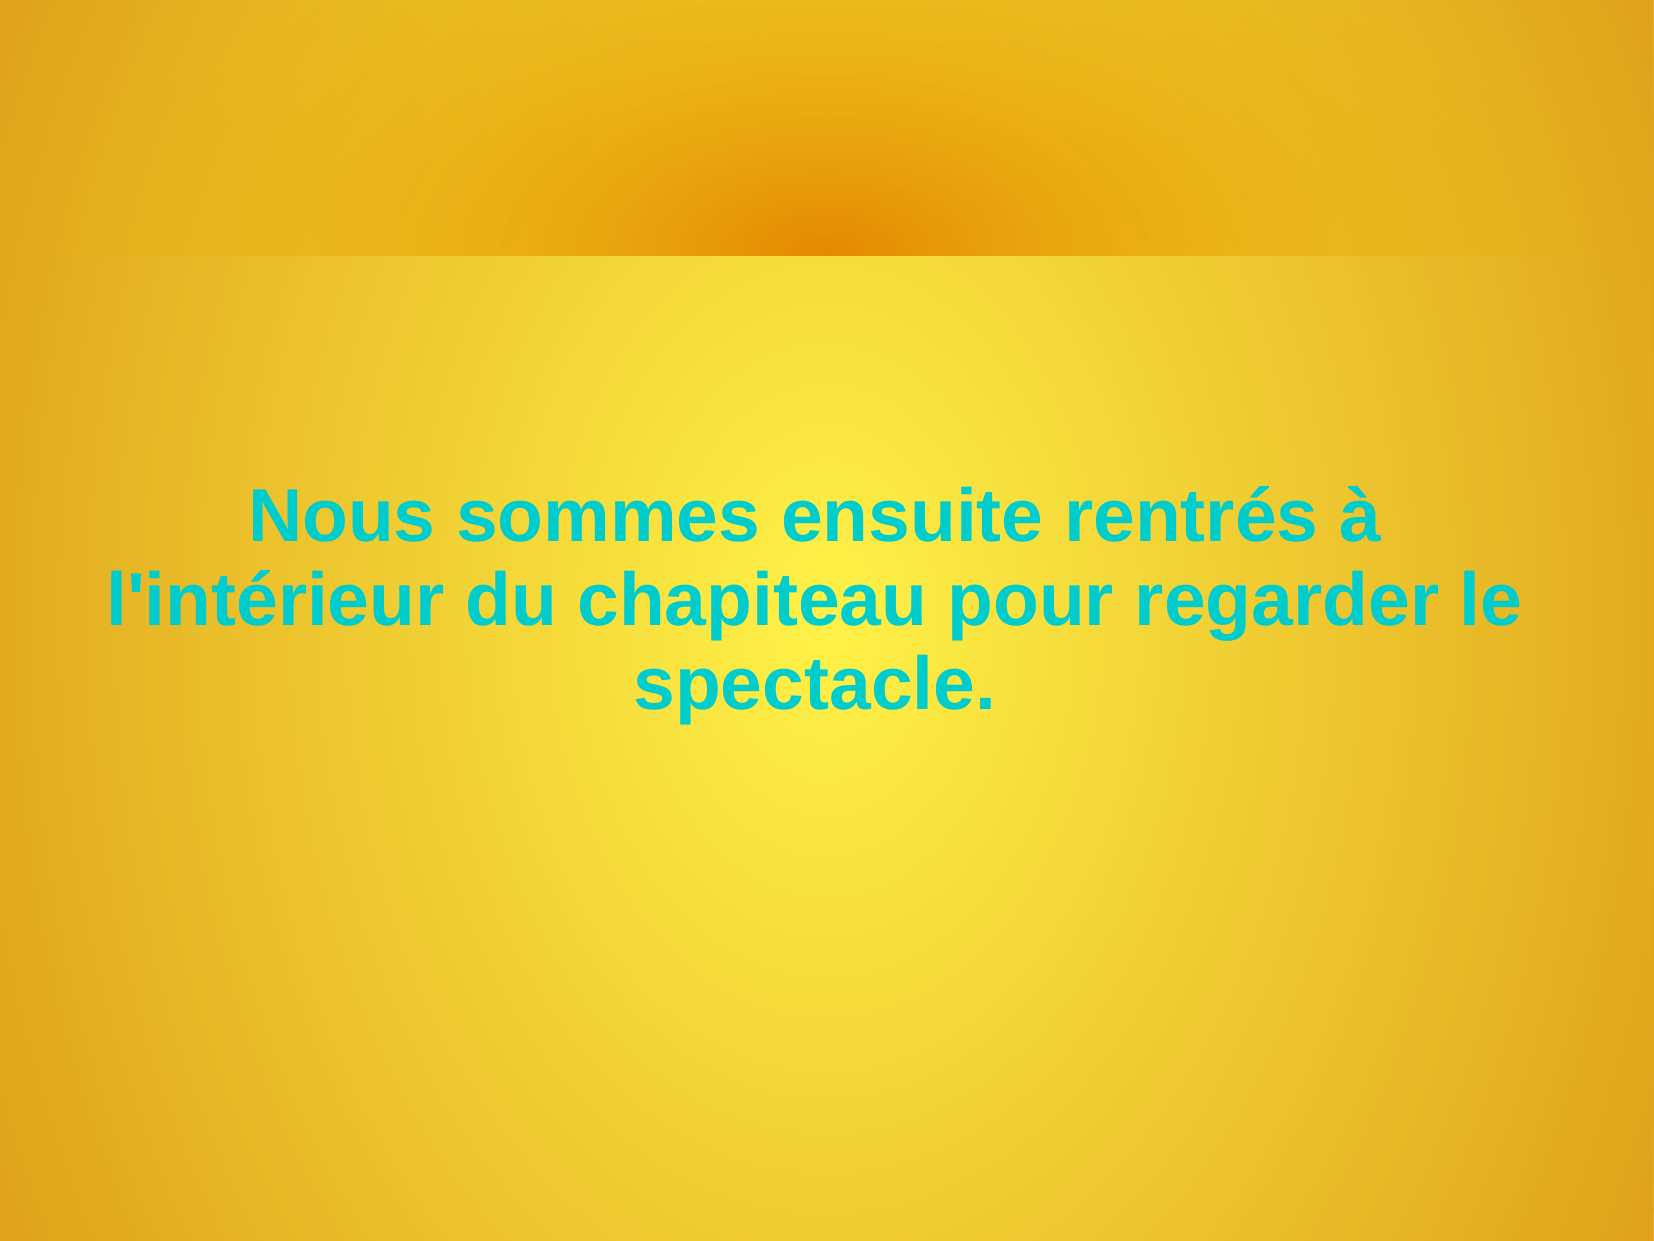

# Nous sommes ensuite rentrés à l'intérieur du chapiteau pour regarder le spectacle.